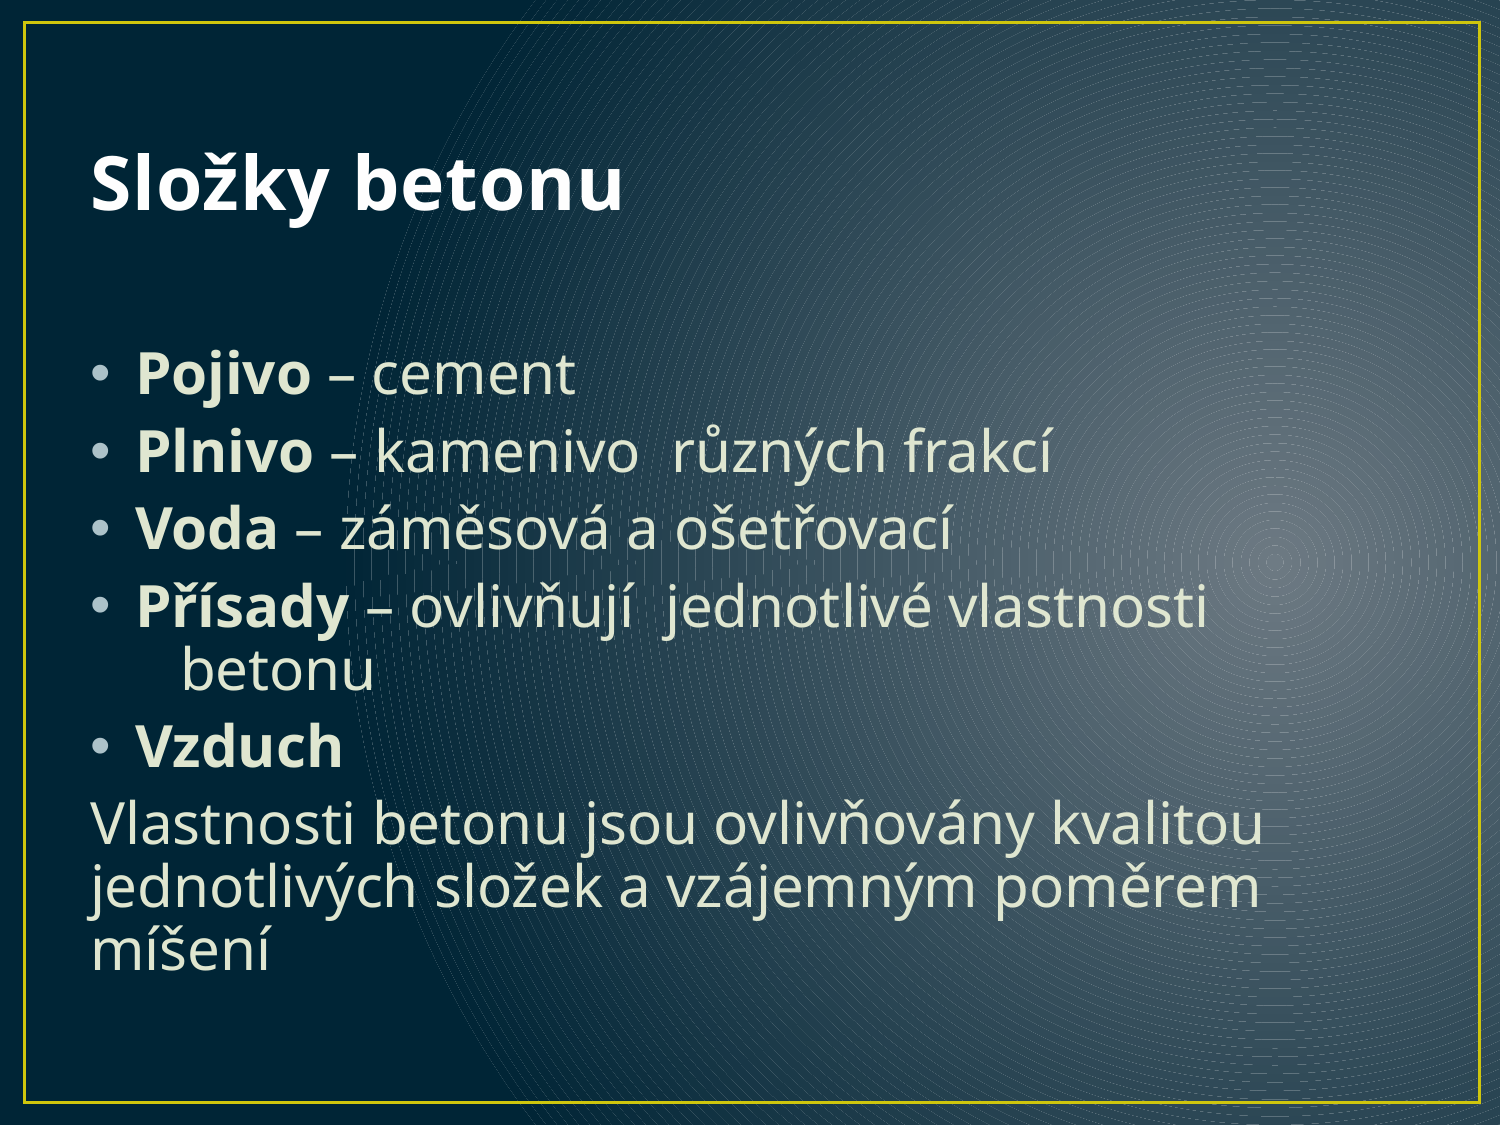

# Složky betonu
Pojivo – cement
Plnivo – kamenivo různých frakcí
Voda – záměsová a ošetřovací
Přísady – ovlivňují jednotlivé vlastnosti betonu
Vzduch
Vlastnosti betonu jsou ovlivňovány kvalitou jednotlivých složek a vzájemným poměrem míšení